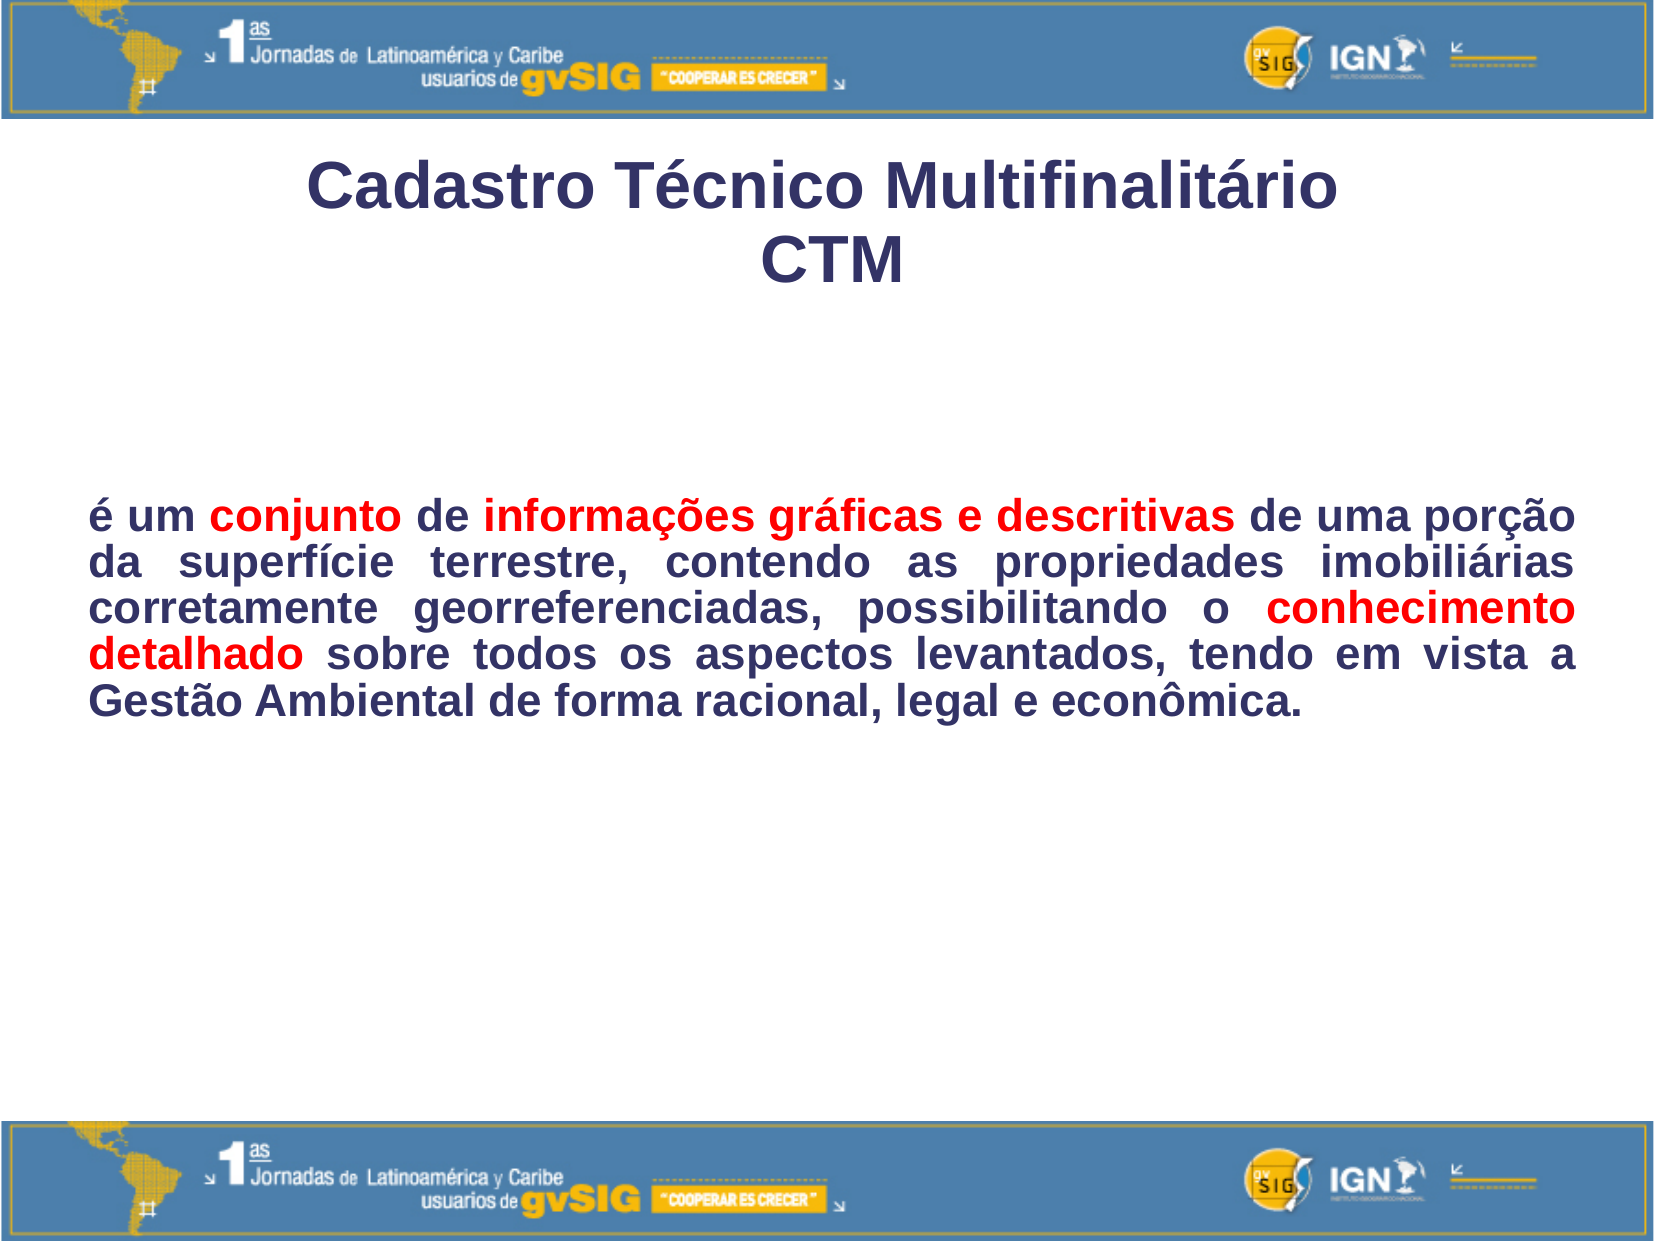

Cadastro Técnico Multifinalitário CTM
é um conjunto de informações gráficas e descritivas de uma porção da superfície terrestre, contendo as propriedades imobiliárias corretamente georreferenciadas, possibilitando o conhecimento detalhado sobre todos os aspectos levantados, tendo em vista a Gestão Ambiental de forma racional, legal e econômica.